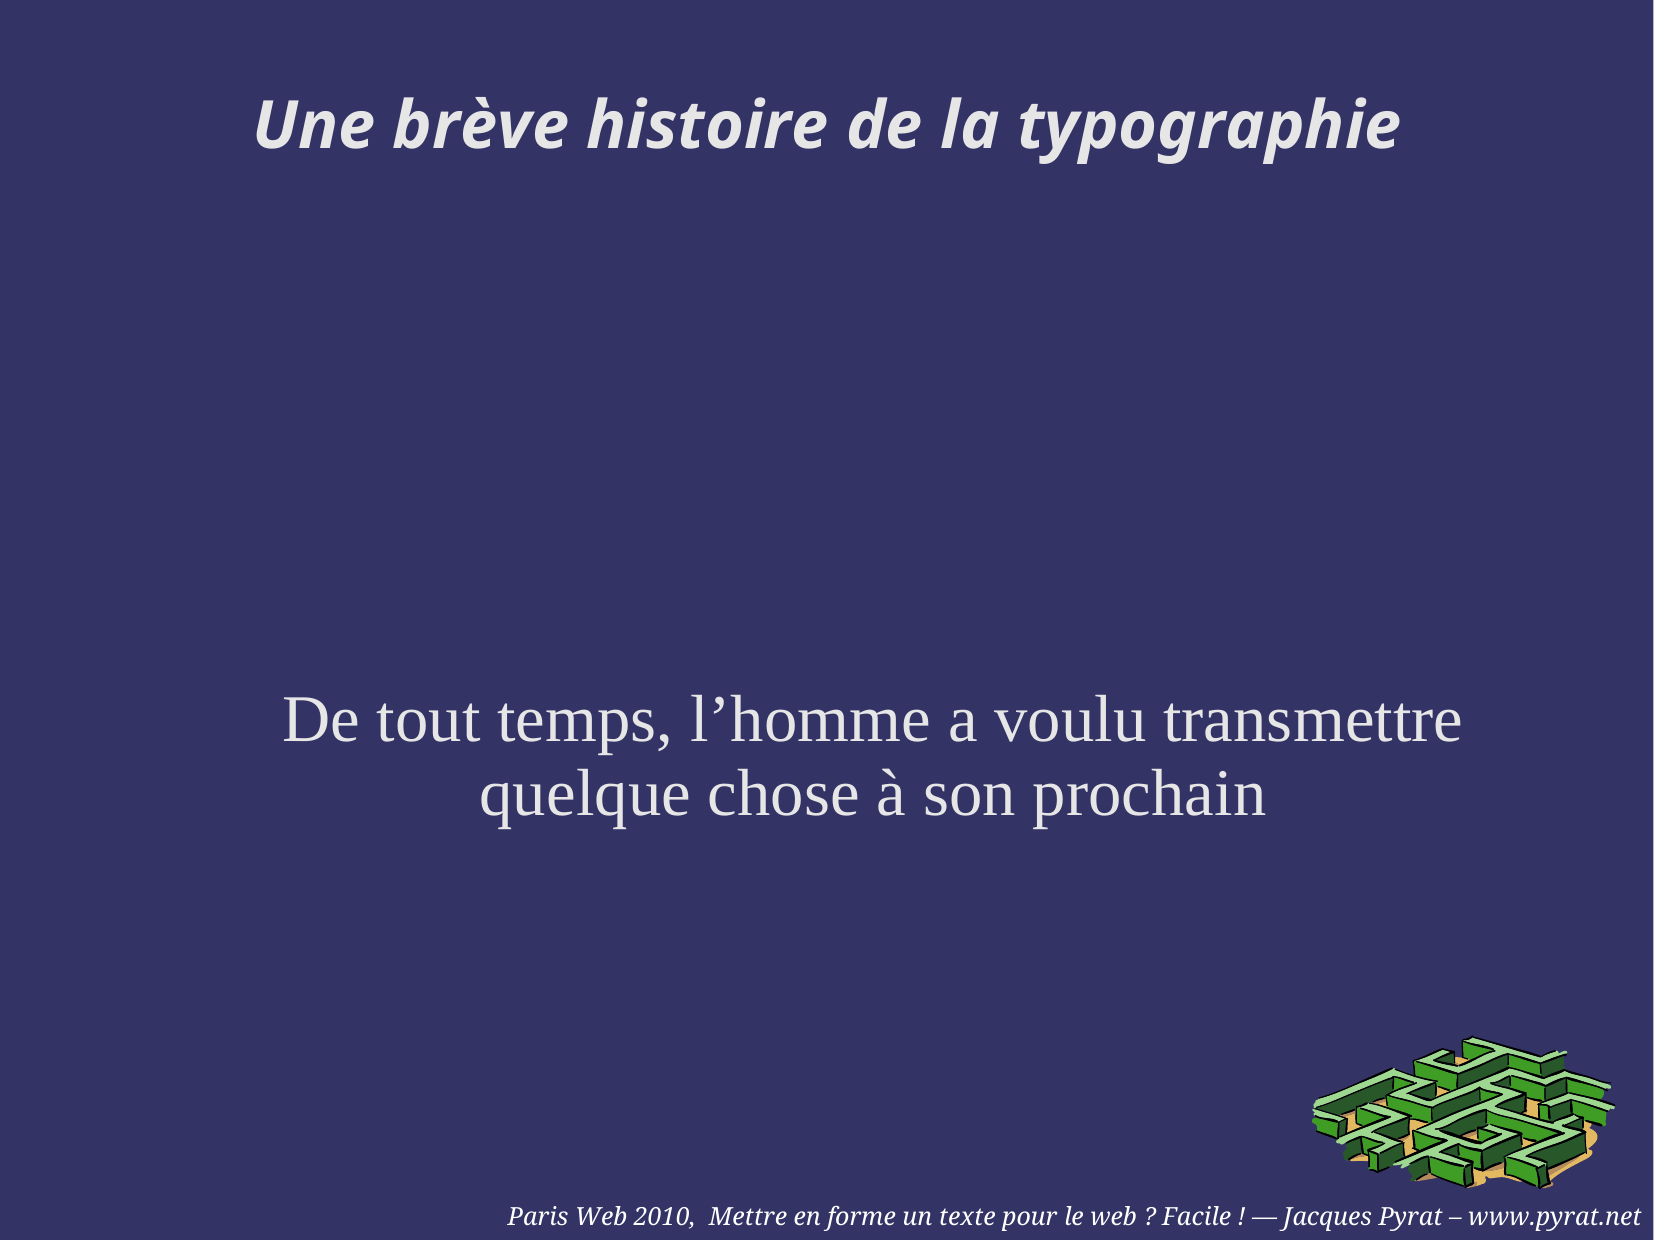

Une brève histoire de la typographie
# De tout temps, l’homme a voulu transmettre quelque chose à son prochain